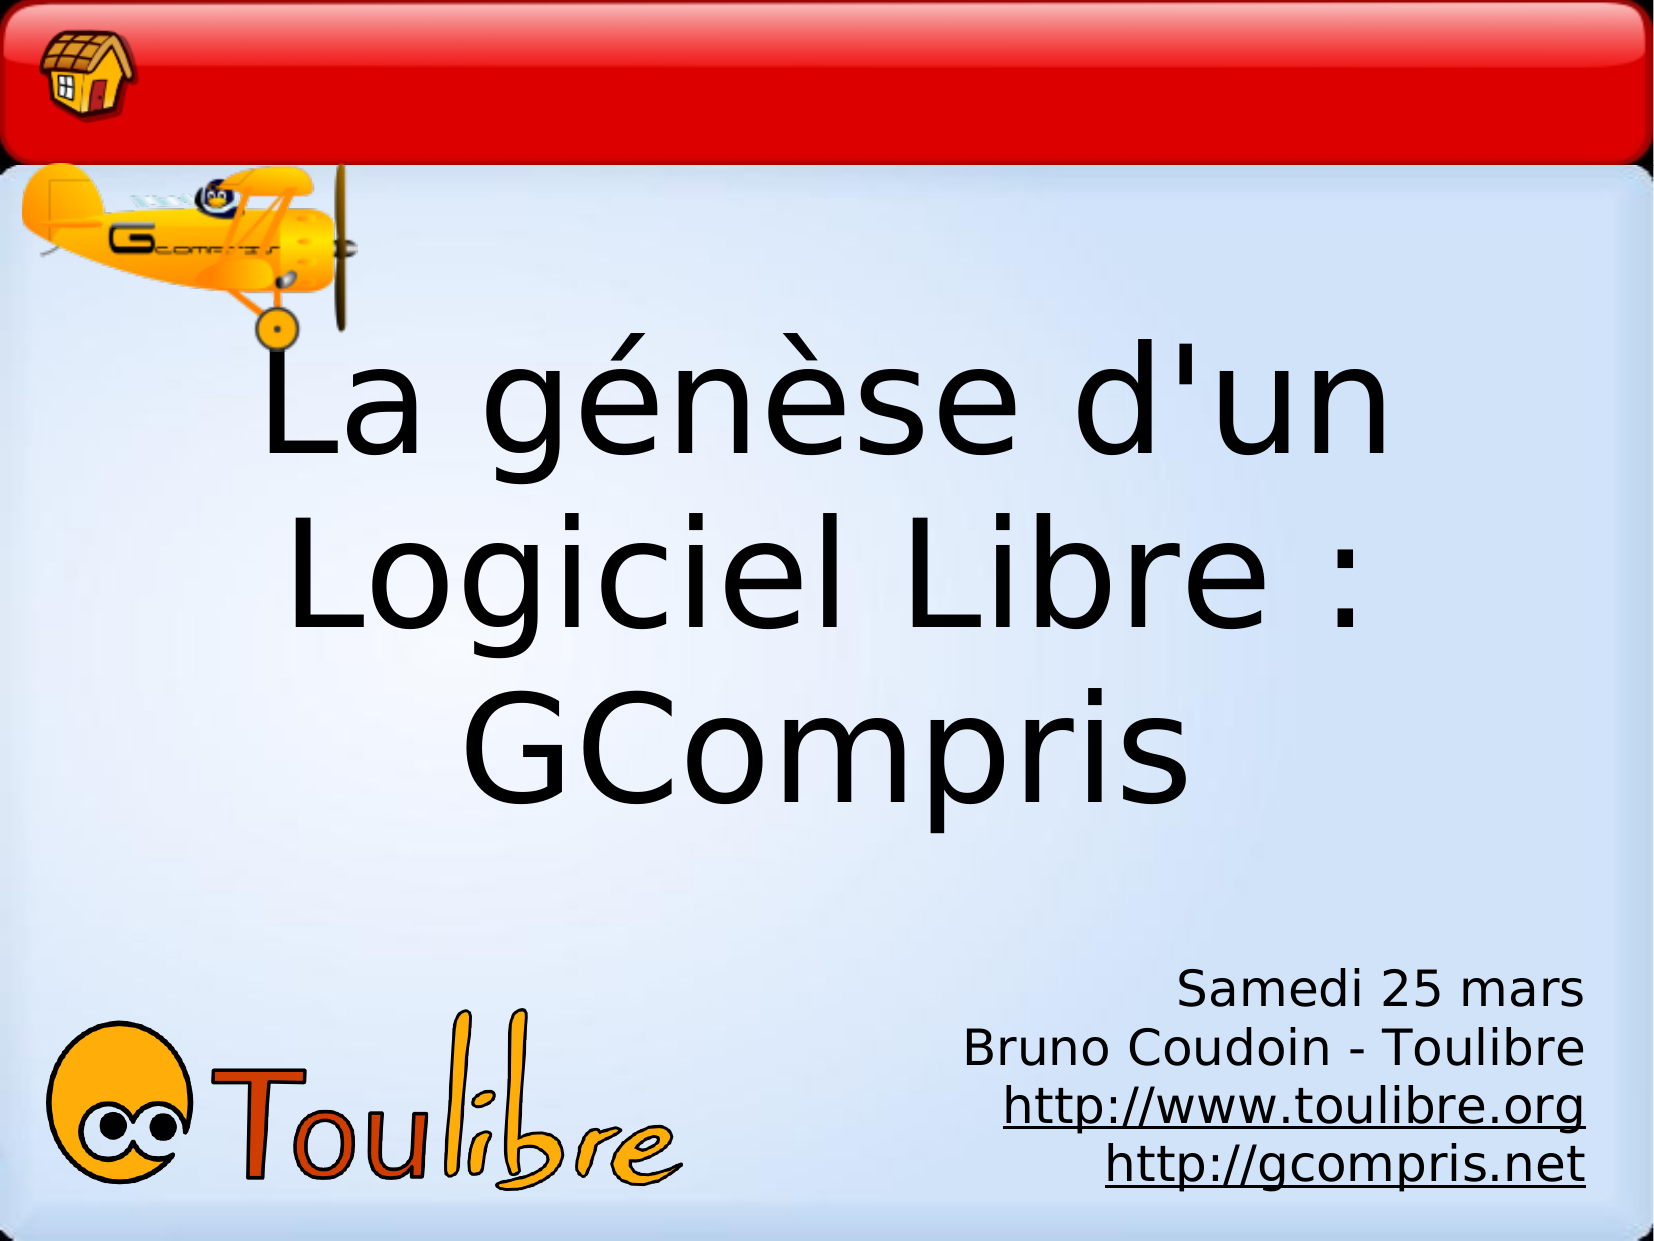

La génèse d'un Logiciel Libre :
GCompris
Samedi 25 mars
Bruno Coudoin - Toulibre
http://www.toulibre.org
http://gcompris.net